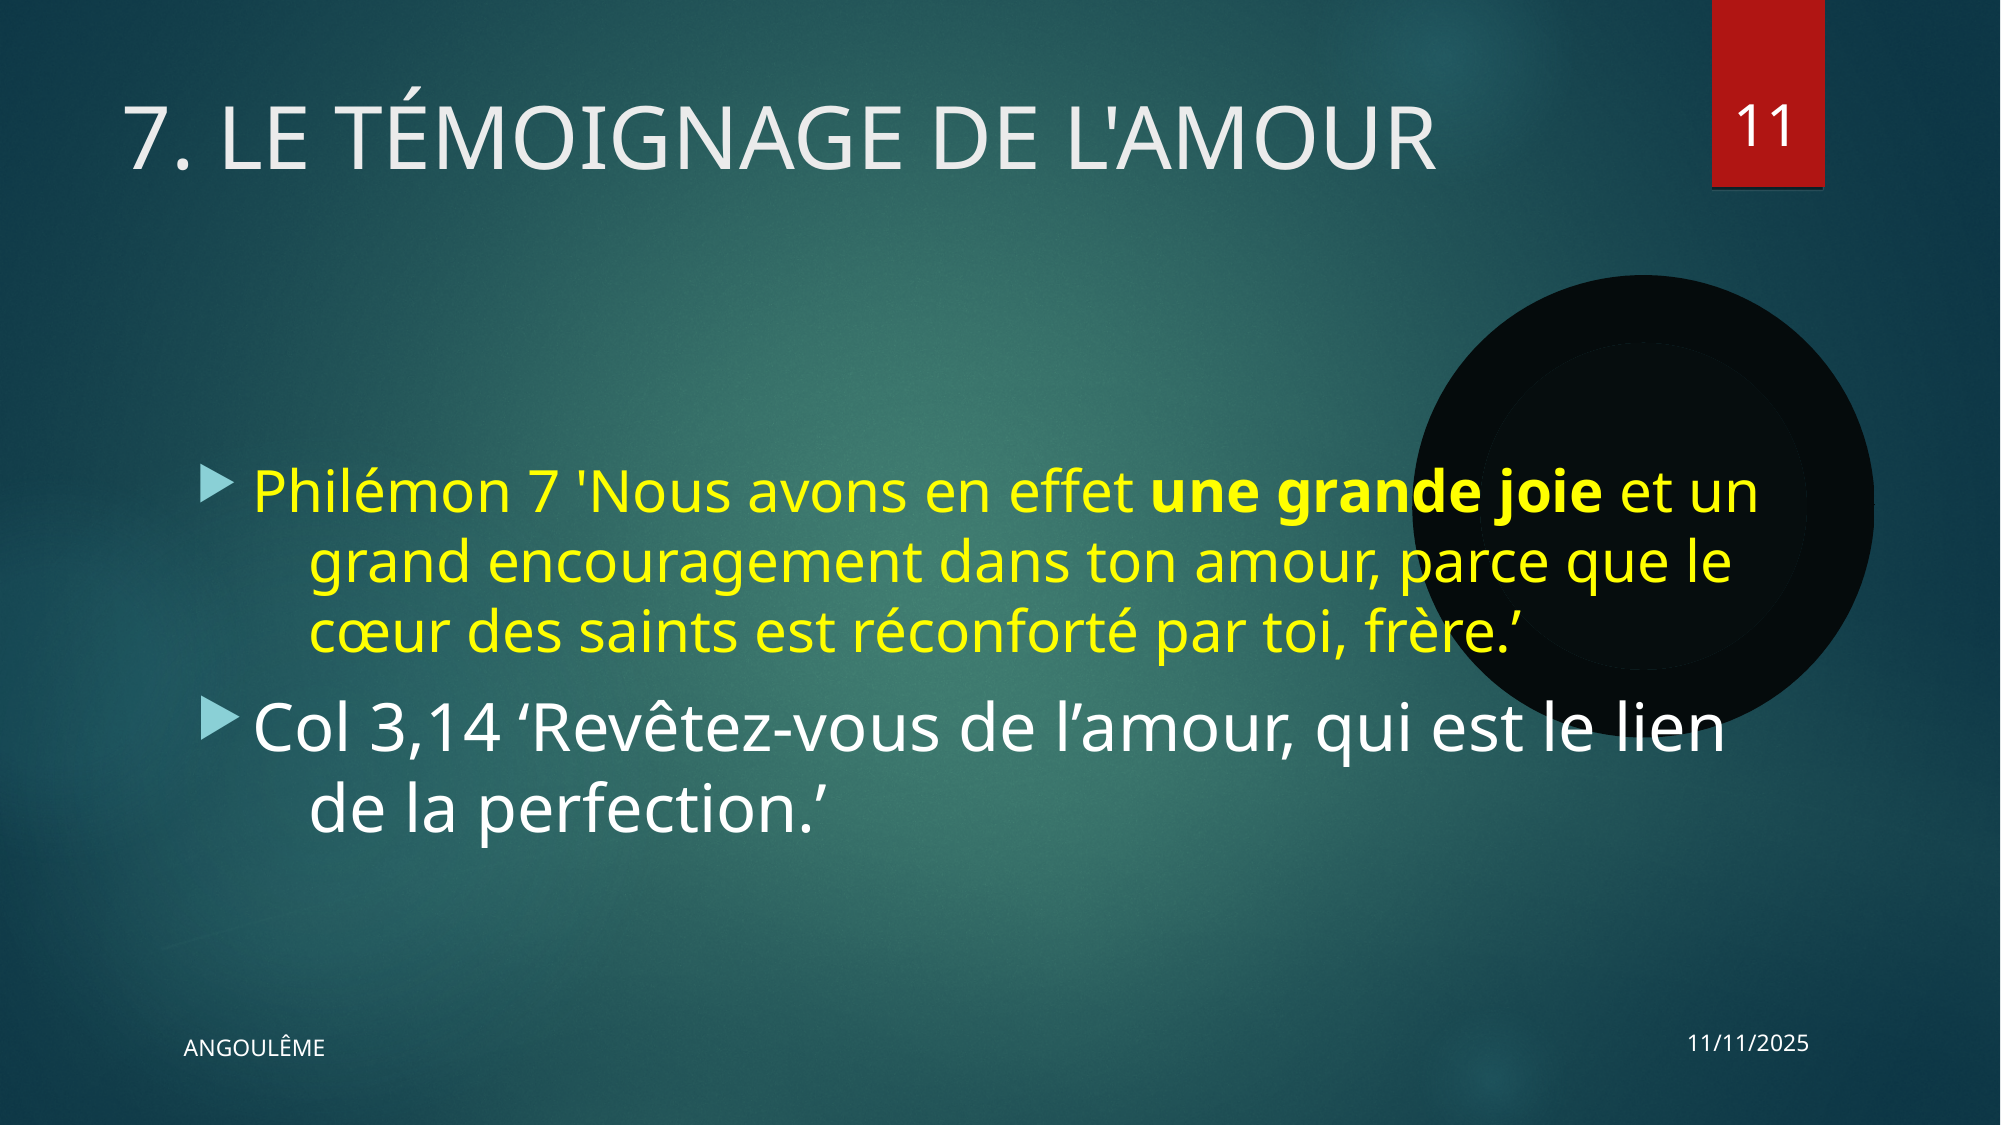

# 7. LE TÉMOIGNAGE DE L'AMOUR
Philémon 7 'Nous avons en effet une grande joie et un grand encouragement dans ton amour, parce que le cœur des saints est réconforté par toi, frère.’
Col 3,14 ‘Revêtez-vous de l’amour, qui est le lien de la perfection.’
11/11/2025
ANGOULÊME